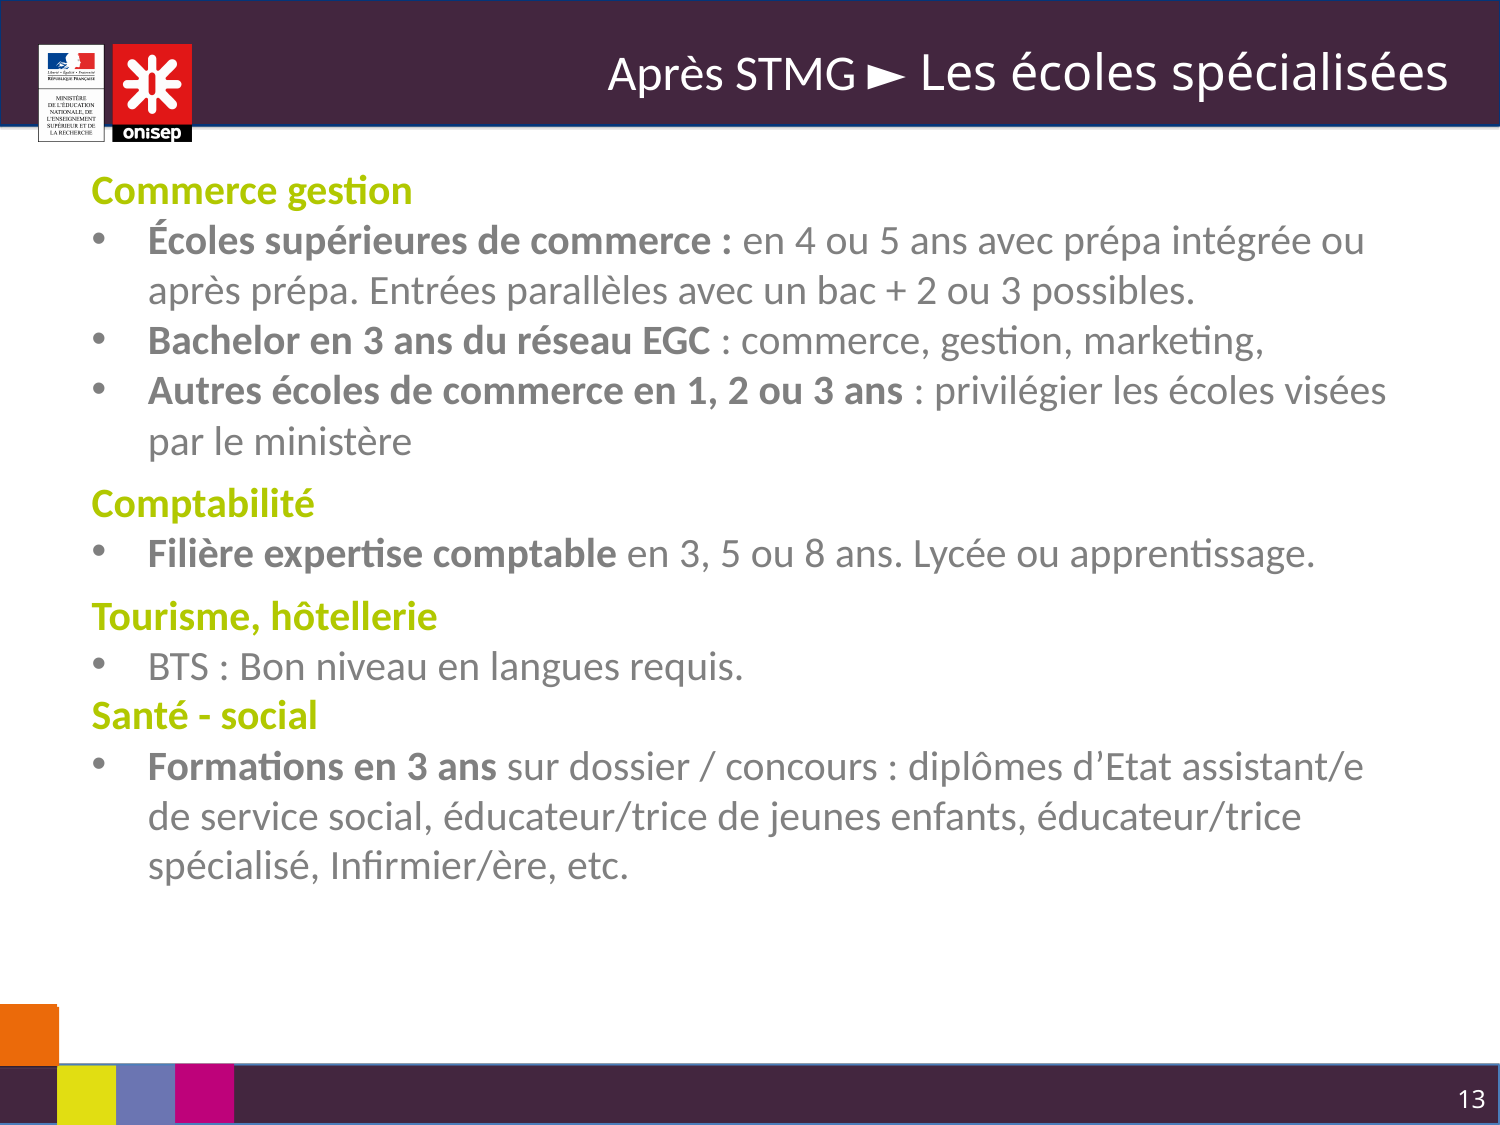

Après STMG ► Les écoles spécialisées
Commerce gestion
Écoles supérieures de commerce : en 4 ou 5 ans avec prépa intégrée ou après prépa. Entrées parallèles avec un bac + 2 ou 3 possibles.
Bachelor en 3 ans du réseau EGC : commerce, gestion, marketing,
Autres écoles de commerce en 1, 2 ou 3 ans : privilégier les écoles visées par le ministère
Comptabilité
Filière expertise comptable en 3, 5 ou 8 ans. Lycée ou apprentissage.
Tourisme, hôtellerie
BTS : Bon niveau en langues requis.
Santé - social
Formations en 3 ans sur dossier / concours : diplômes d’Etat assistant/e de service social, éducateur/trice de jeunes enfants, éducateur/trice spécialisé, Infirmier/ère, etc.